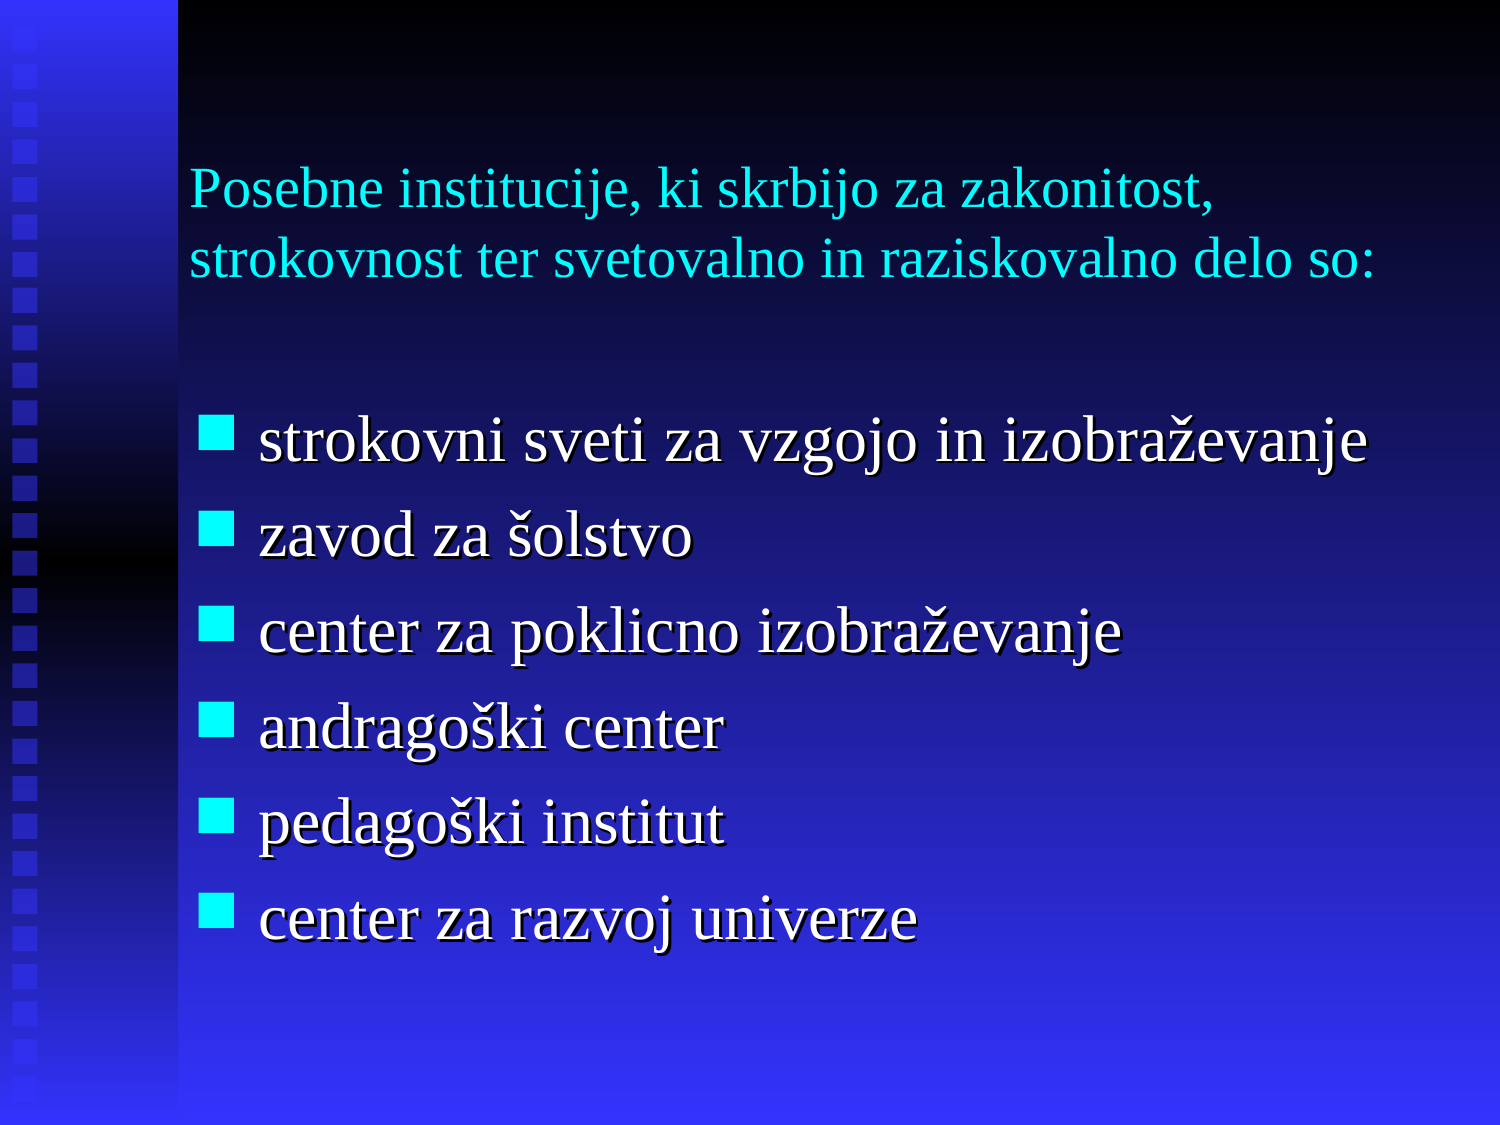

# Posebne institucije, ki skrbijo za zakonitost, strokovnost ter svetovalno in raziskovalno delo so:
strokovni sveti za vzgojo in izobraževanje
zavod za šolstvo
center za poklicno izobraževanje
andragoški center
pedagoški institut
center za razvoj univerze